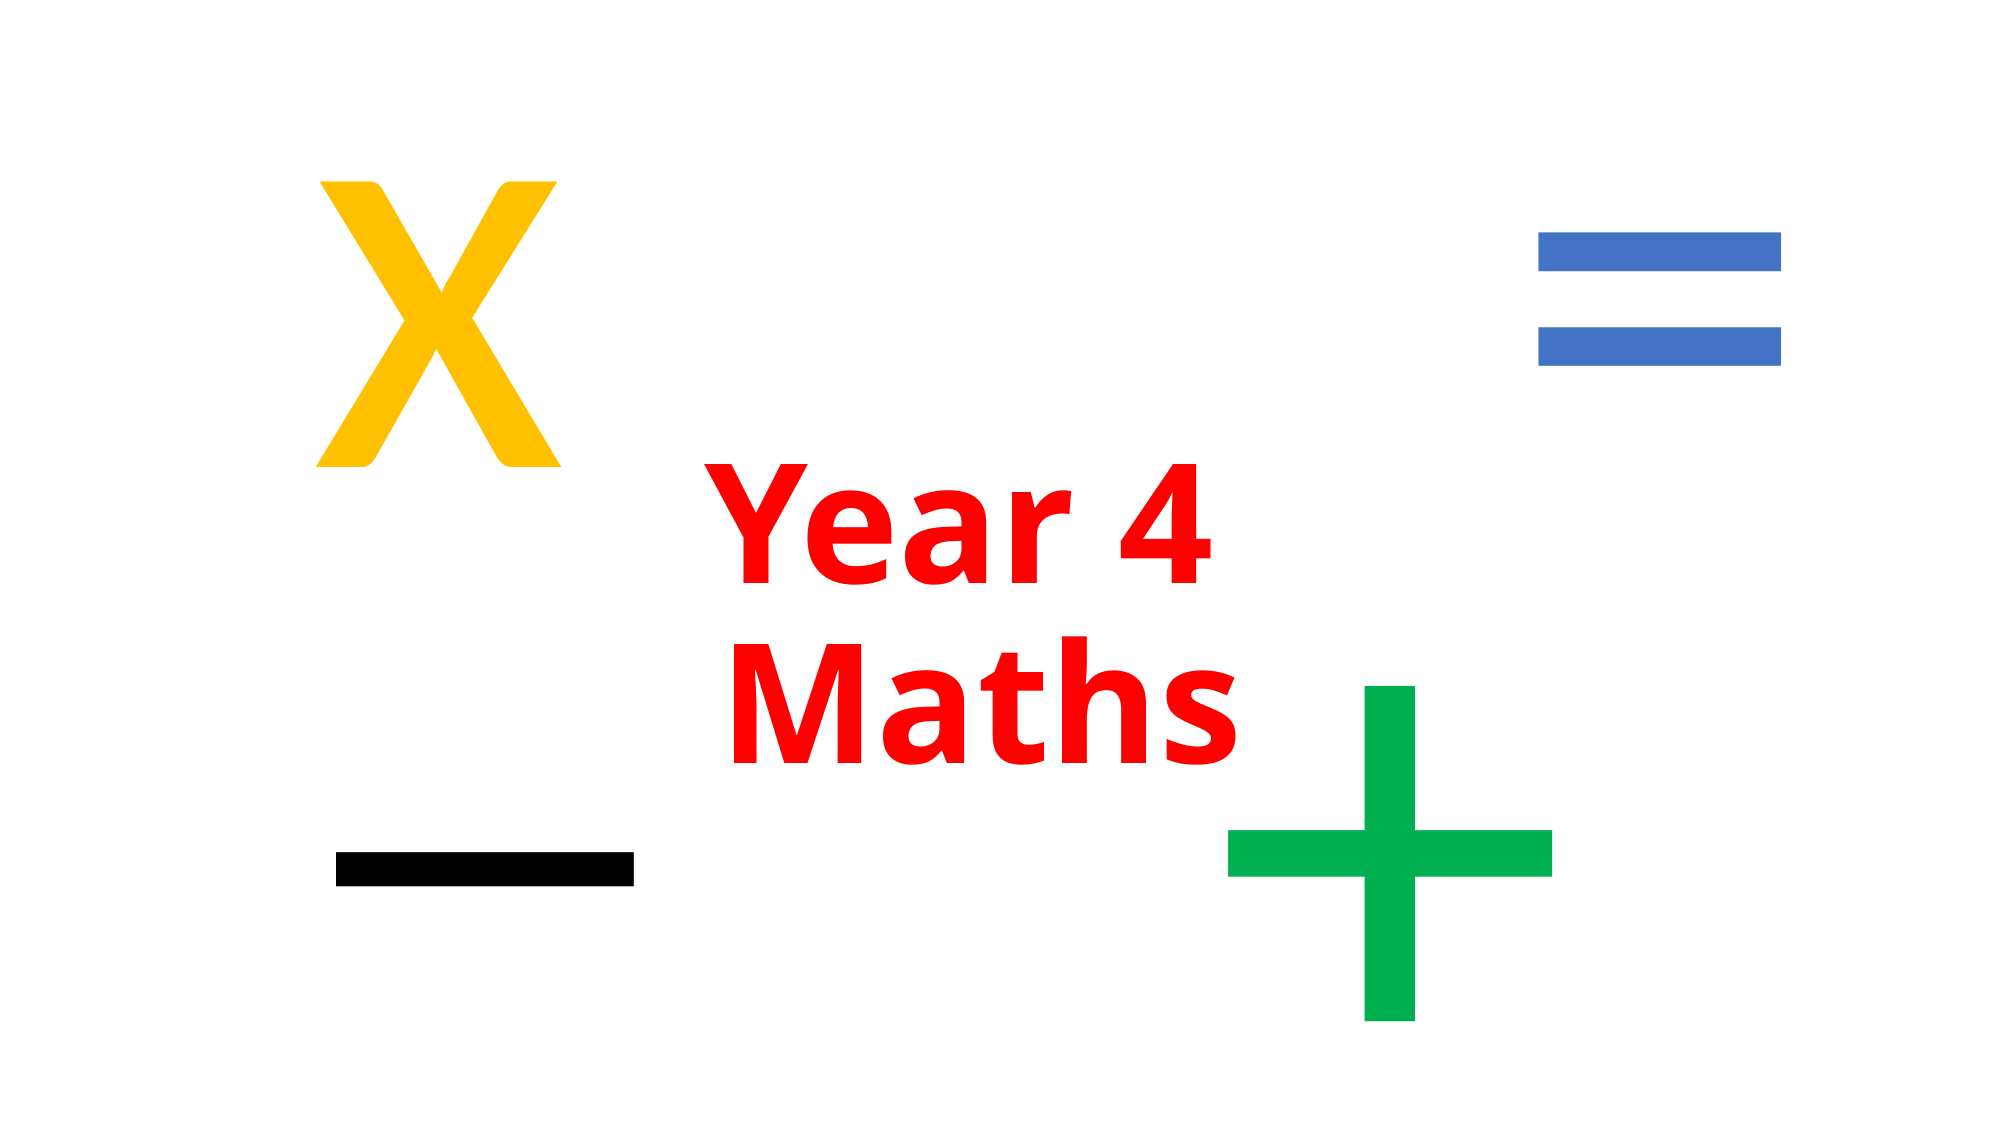

x
=
_
# Year 4 Maths
+